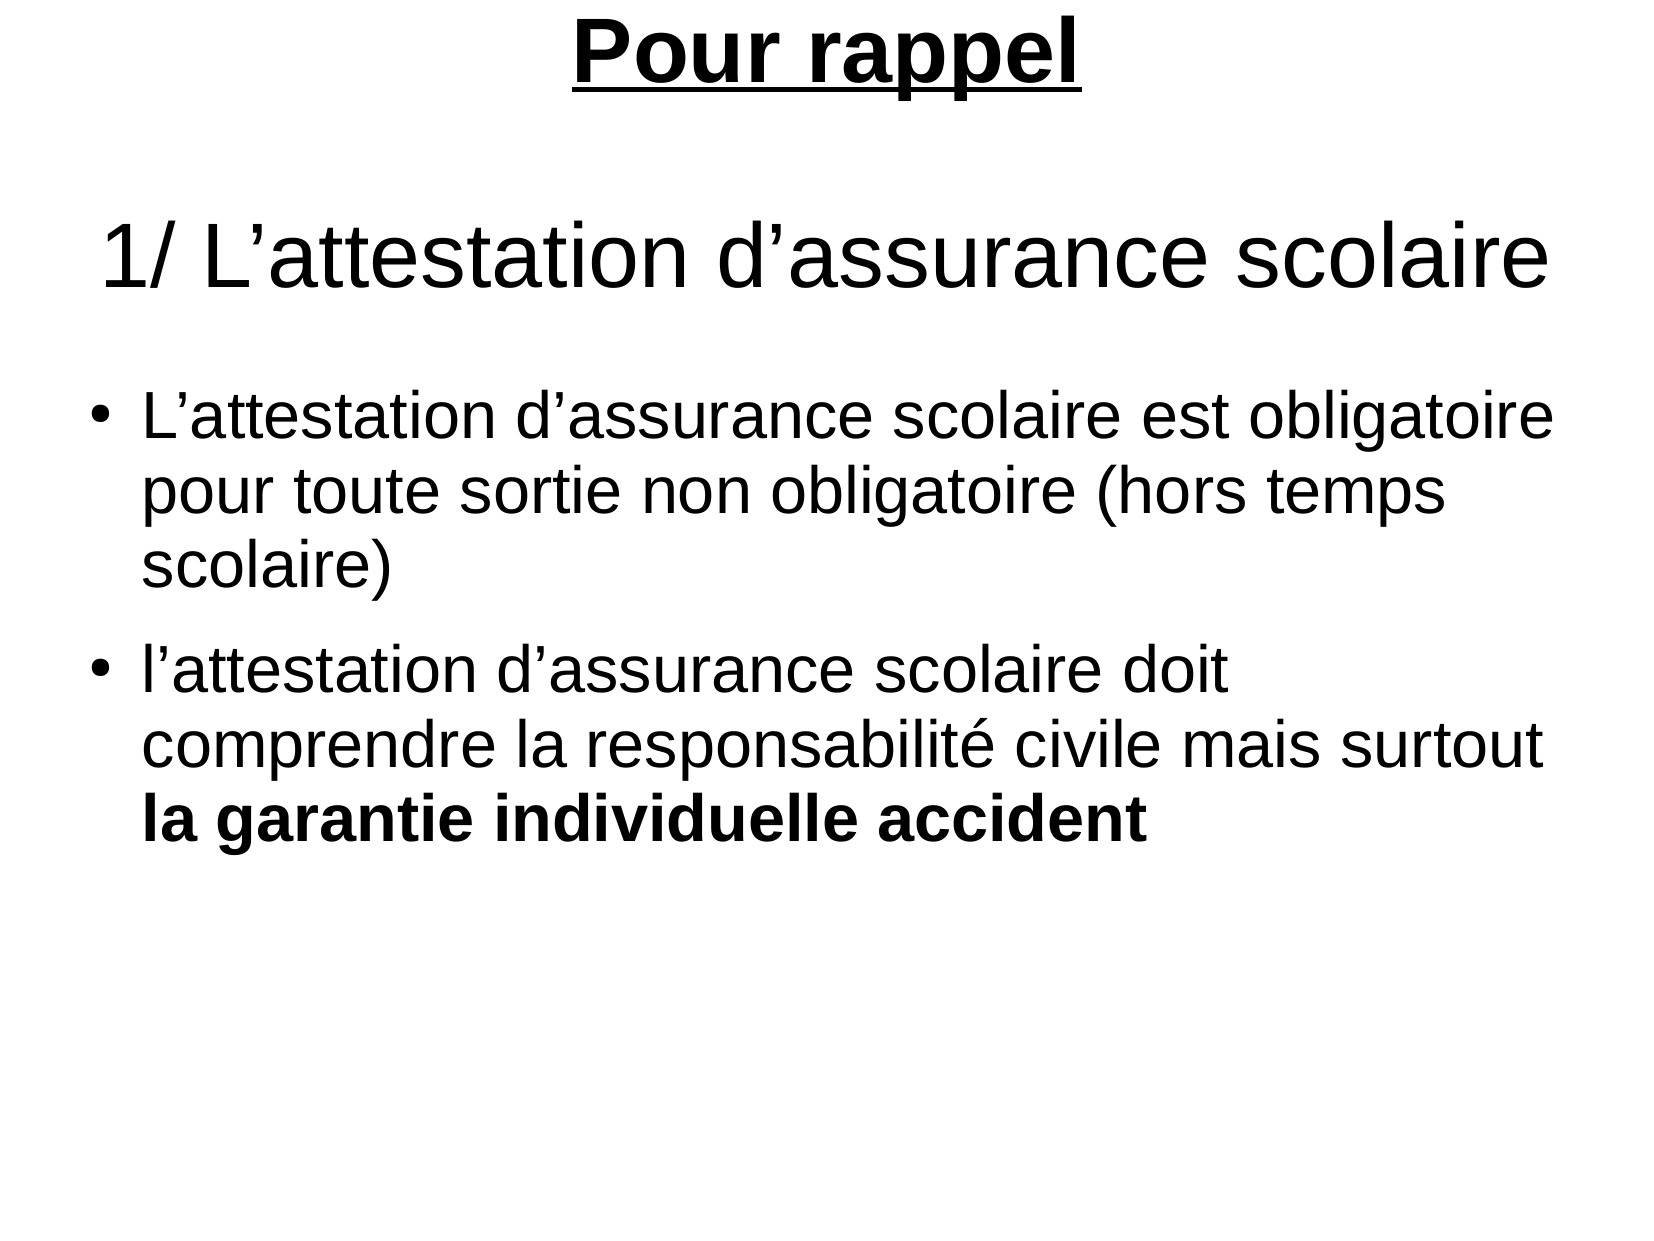

# Pour rappel 1/ L’attestation d’assurance scolaire
L’attestation d’assurance scolaire est obligatoire pour toute sortie non obligatoire (hors temps scolaire)
l’attestation d’assurance scolaire doit comprendre la responsabilité civile mais surtout la garantie individuelle accident